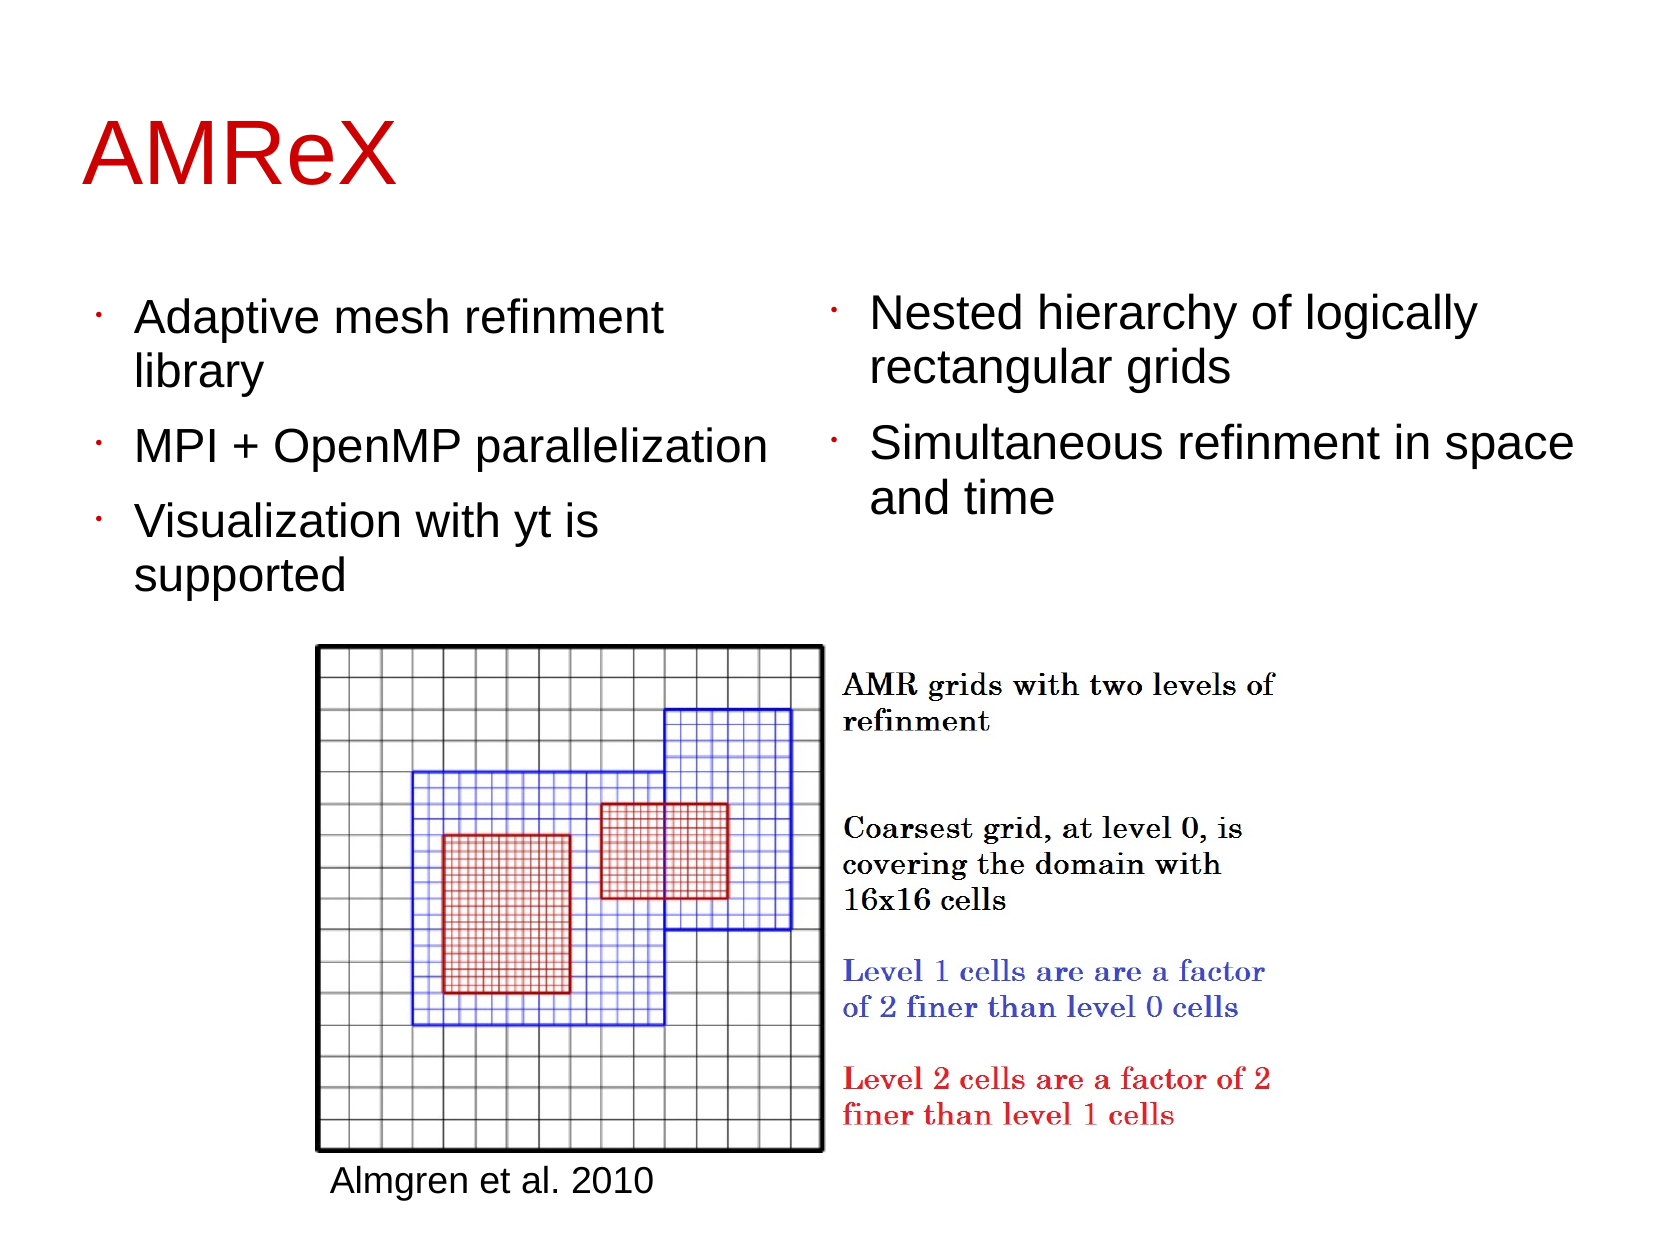

# AMReX
Nested hierarchy of logically rectangular grids
Simultaneous refinment in space and time
Adaptive mesh refinment library
MPI + OpenMP parallelization
Visualization with yt is supported
Almgren et al. 2010